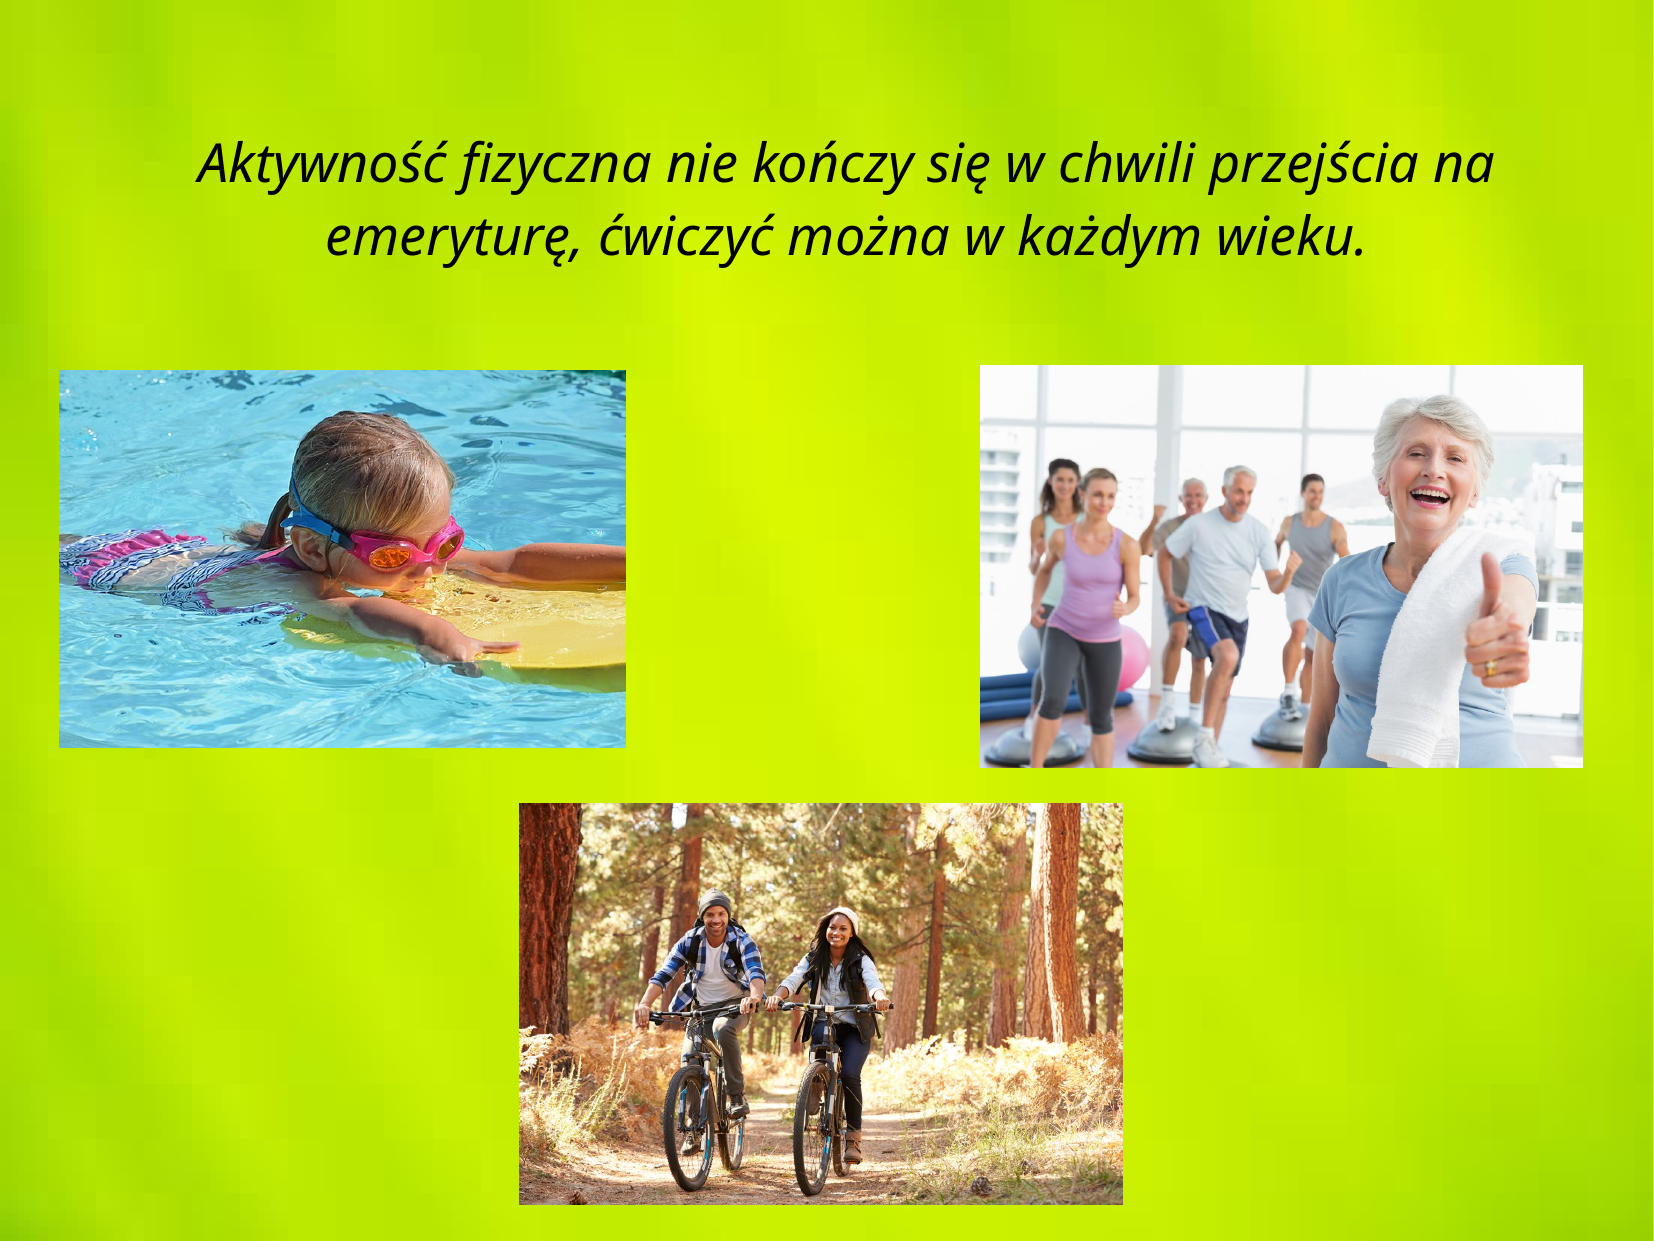

Aktywność fizyczna nie kończy się w chwili przejścia na emeryturę, ćwiczyć można w każdym wieku.